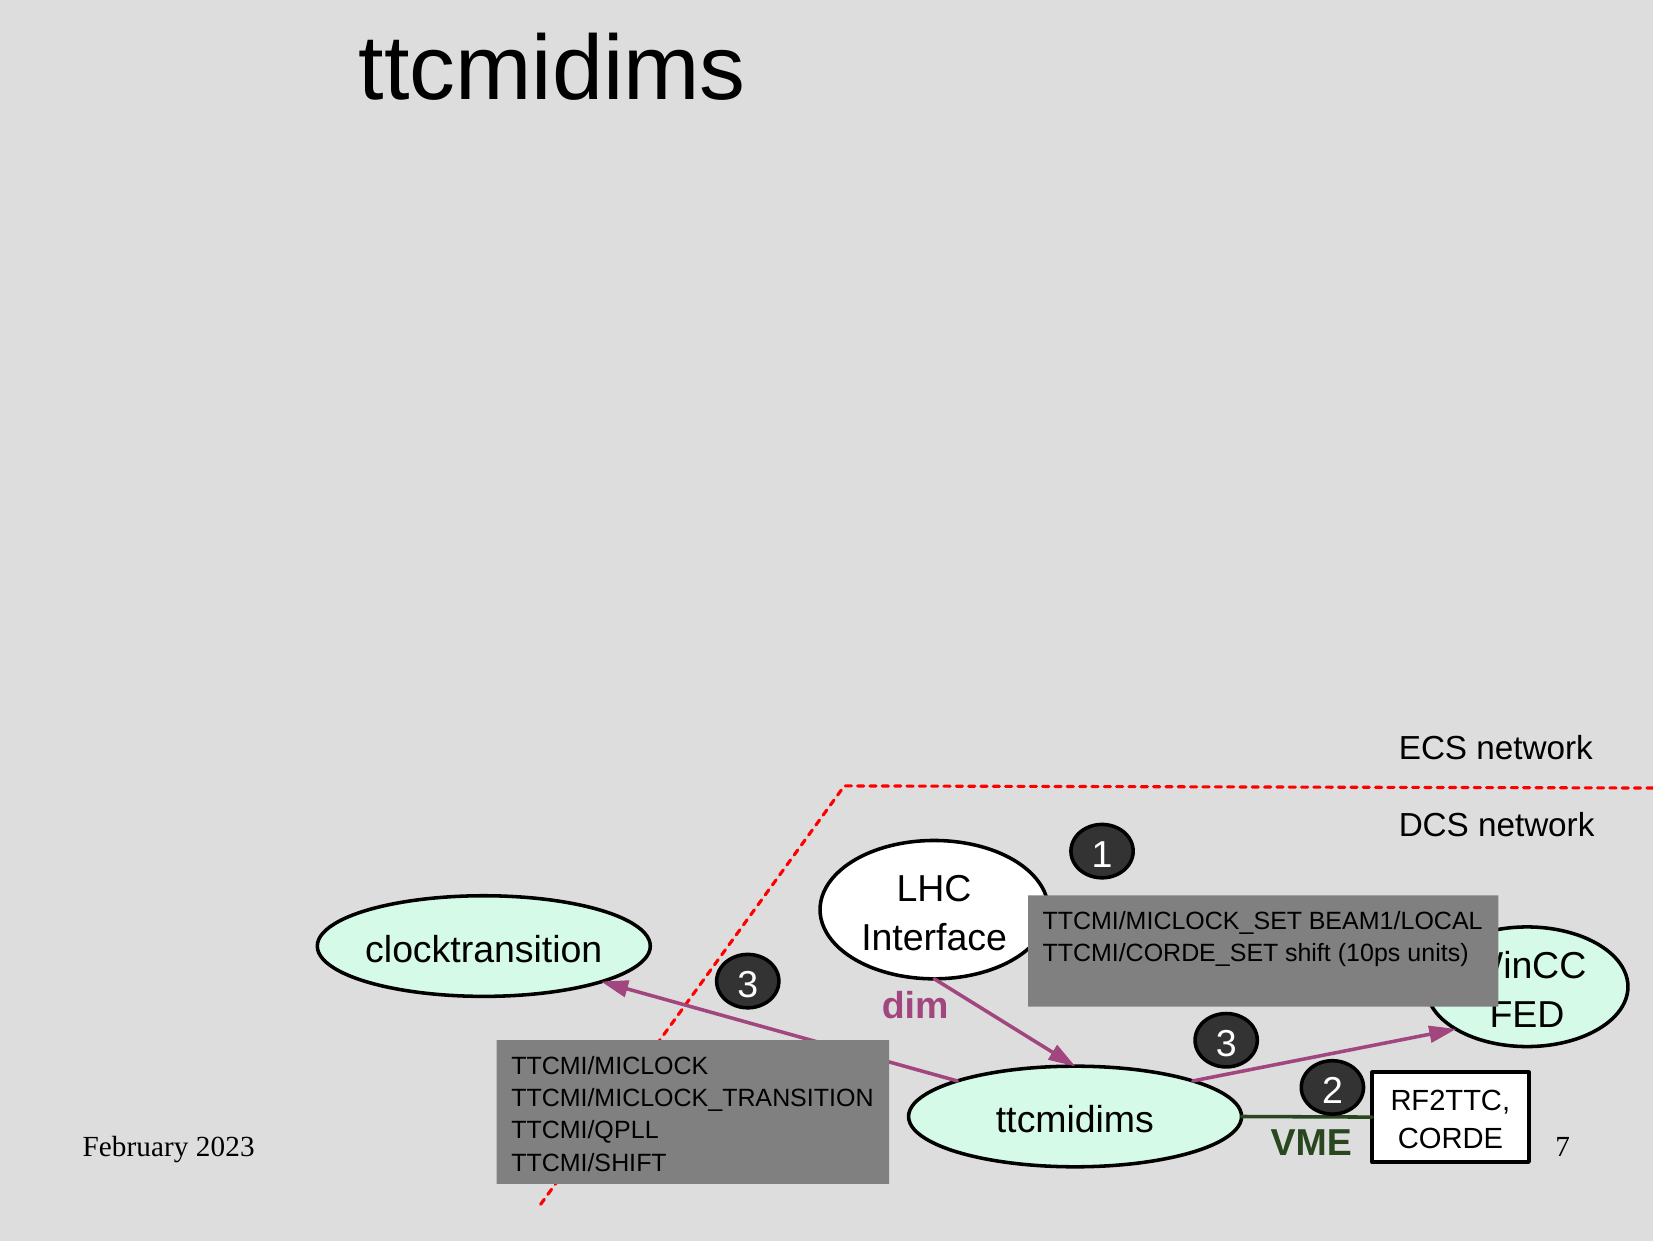

# ttcmidims
ECS network
DCS network
1
LHC
Interface
TTCMI/MICLOCK_SET BEAM1/LOCAL
TTCMI/CORDE_SET shift (10ps units)
clocktransition
WinCC
FED
3
dim
3
TTCMI/MICLOCK
TTCMI/MICLOCK_TRANSITION
TTCMI/QPLL
TTCMI/SHIFT
2
ttcmidims
RF2TTC,
CORDE
VME
29.5.2019
7